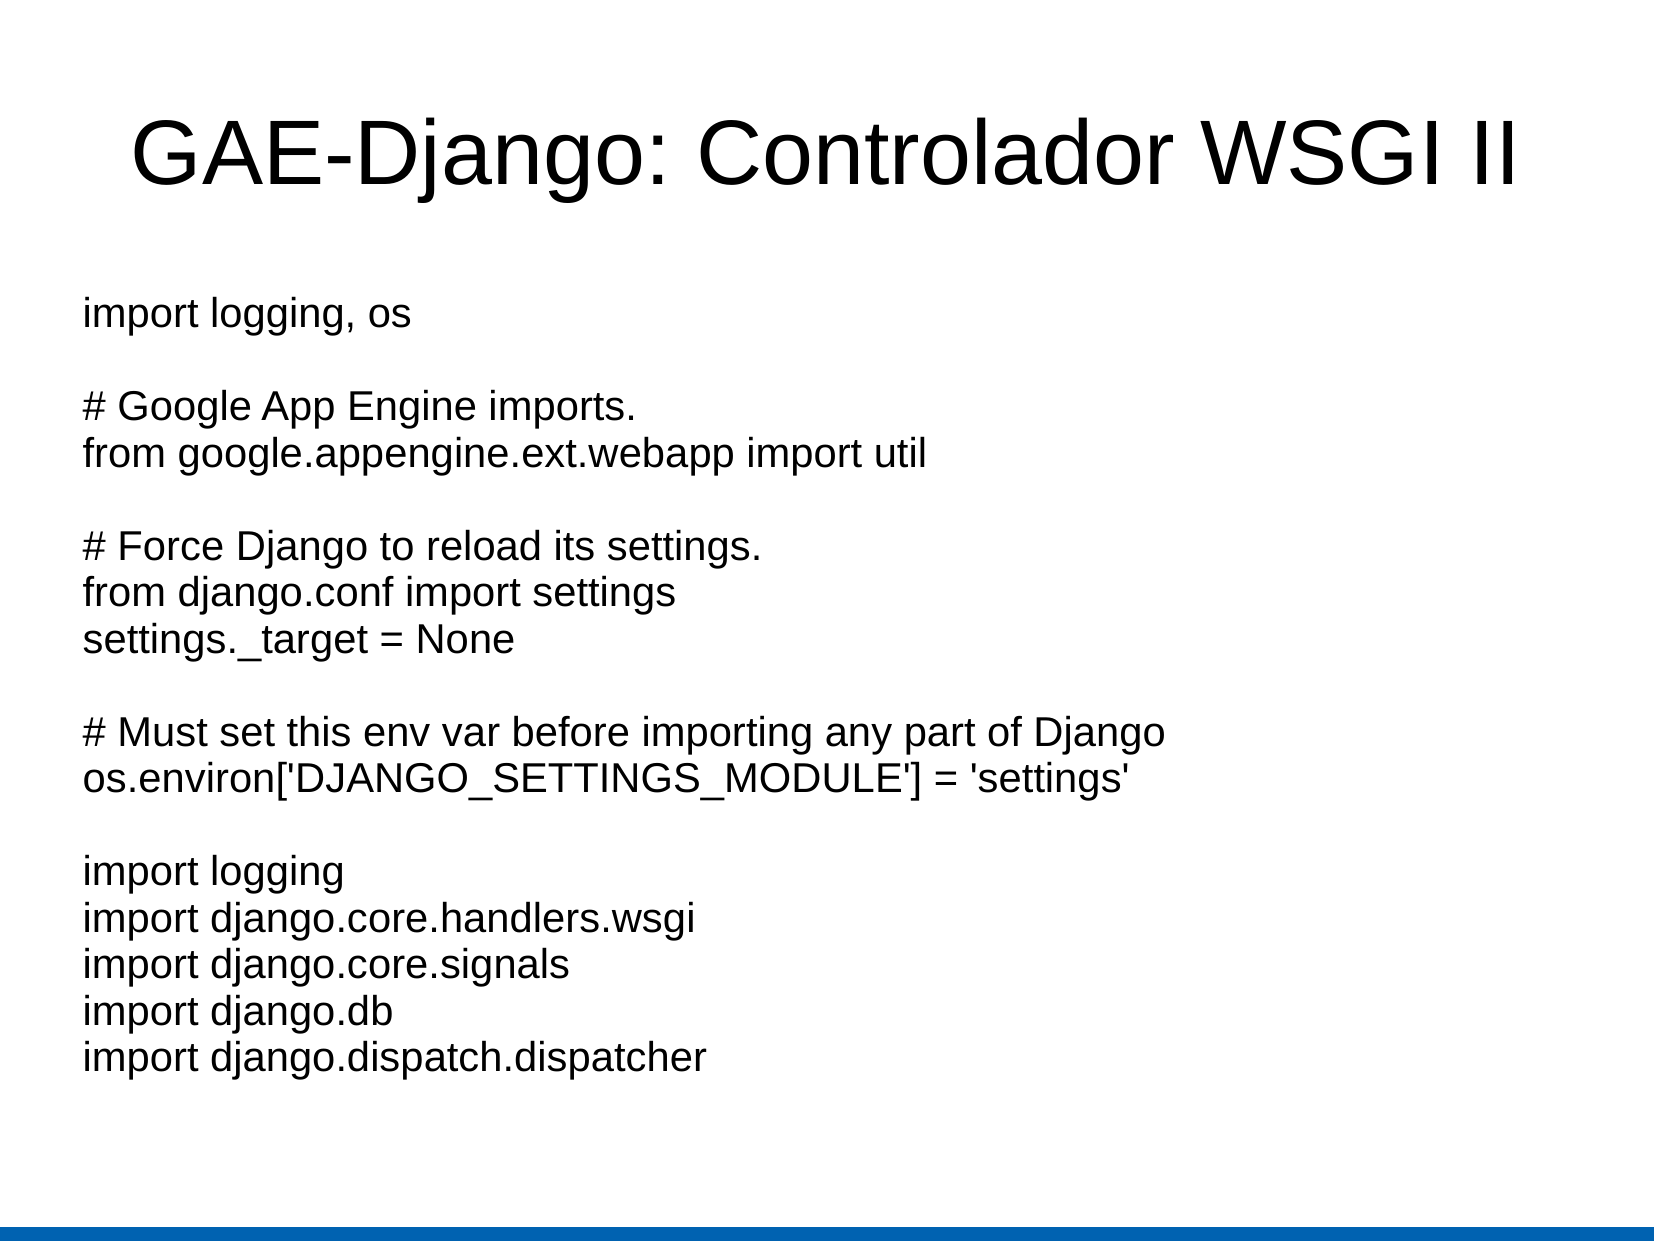

# GAE-Django: Controlador WSGI II
import logging, os
# Google App Engine imports.
from google.appengine.ext.webapp import util
# Force Django to reload its settings.
from django.conf import settings
settings._target = None
# Must set this env var before importing any part of Django
os.environ['DJANGO_SETTINGS_MODULE'] = 'settings'
import logging
import django.core.handlers.wsgi
import django.core.signals
import django.db
import django.dispatch.dispatcher